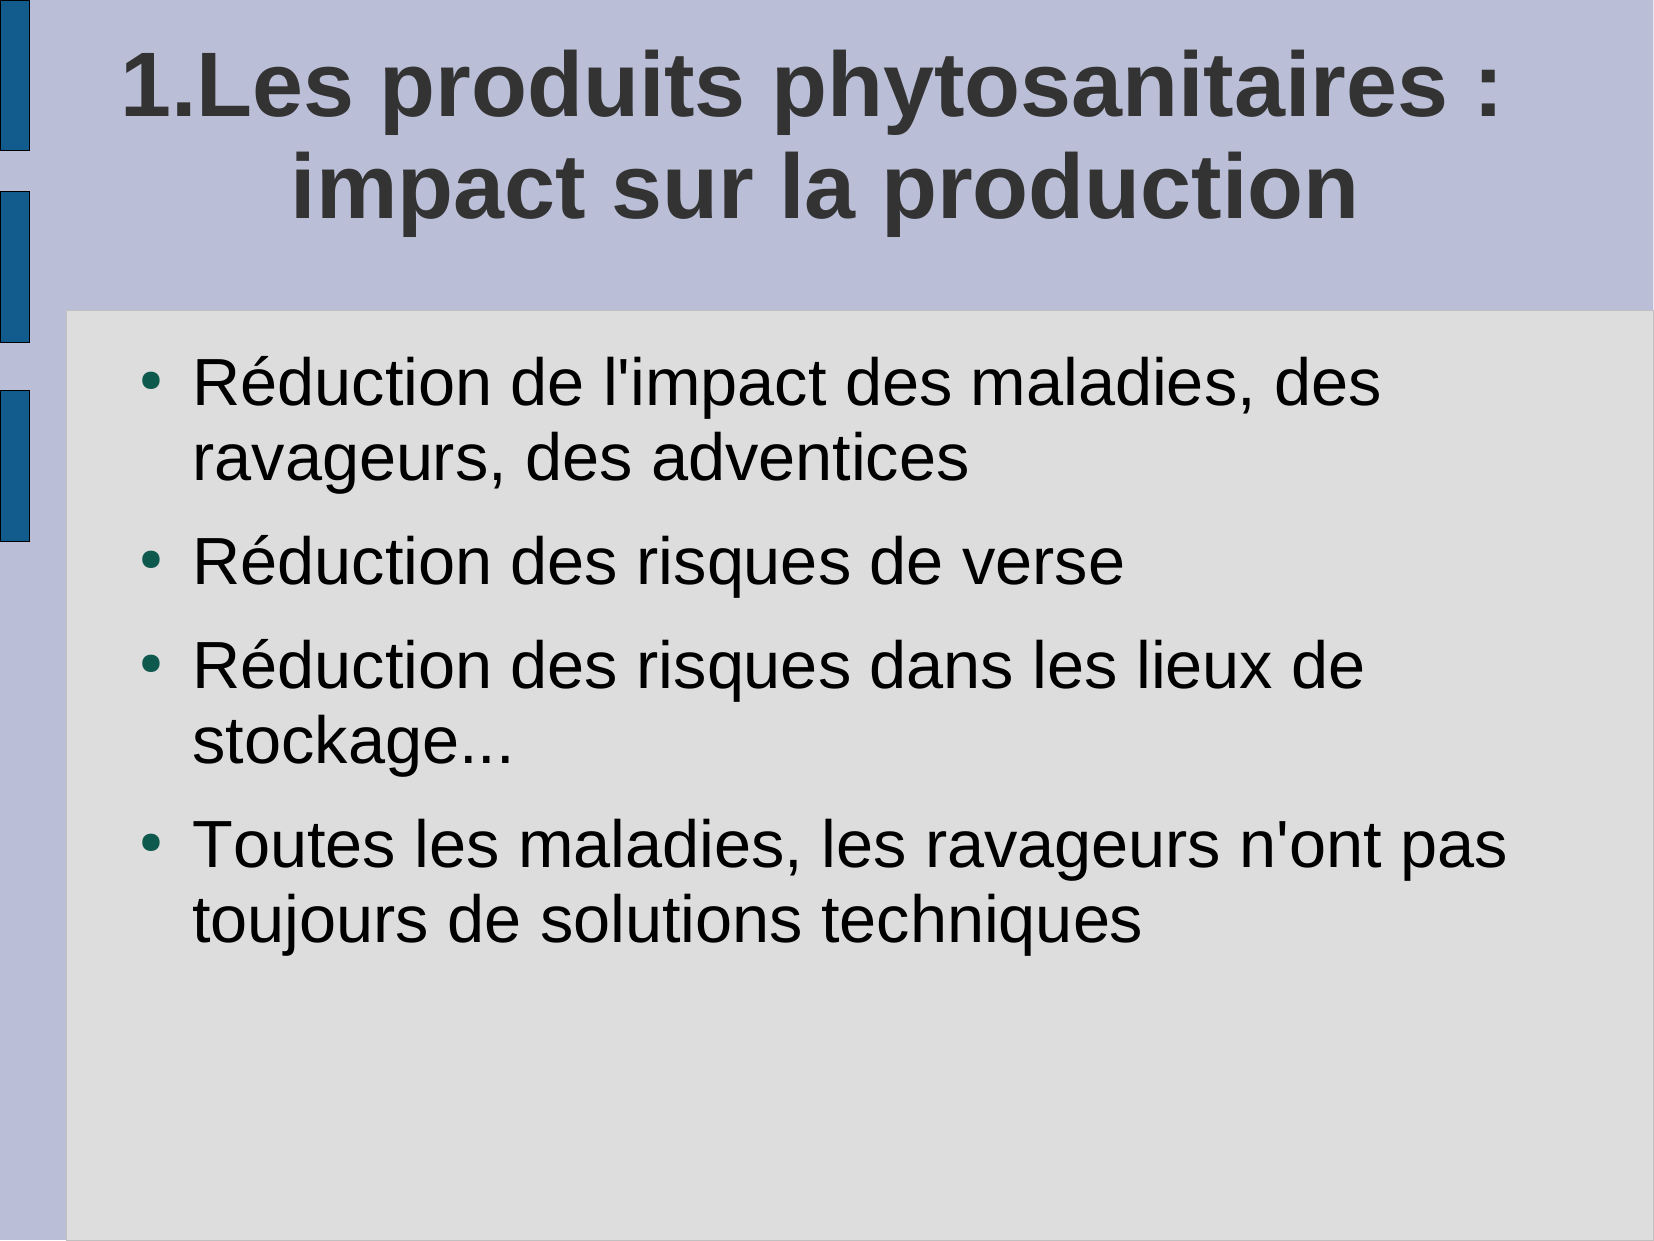

# 1.Les produits phytosanitaires : impact sur la production
Réduction de l'impact des maladies, des ravageurs, des adventices
Réduction des risques de verse
Réduction des risques dans les lieux de stockage...
Toutes les maladies, les ravageurs n'ont pas toujours de solutions techniques